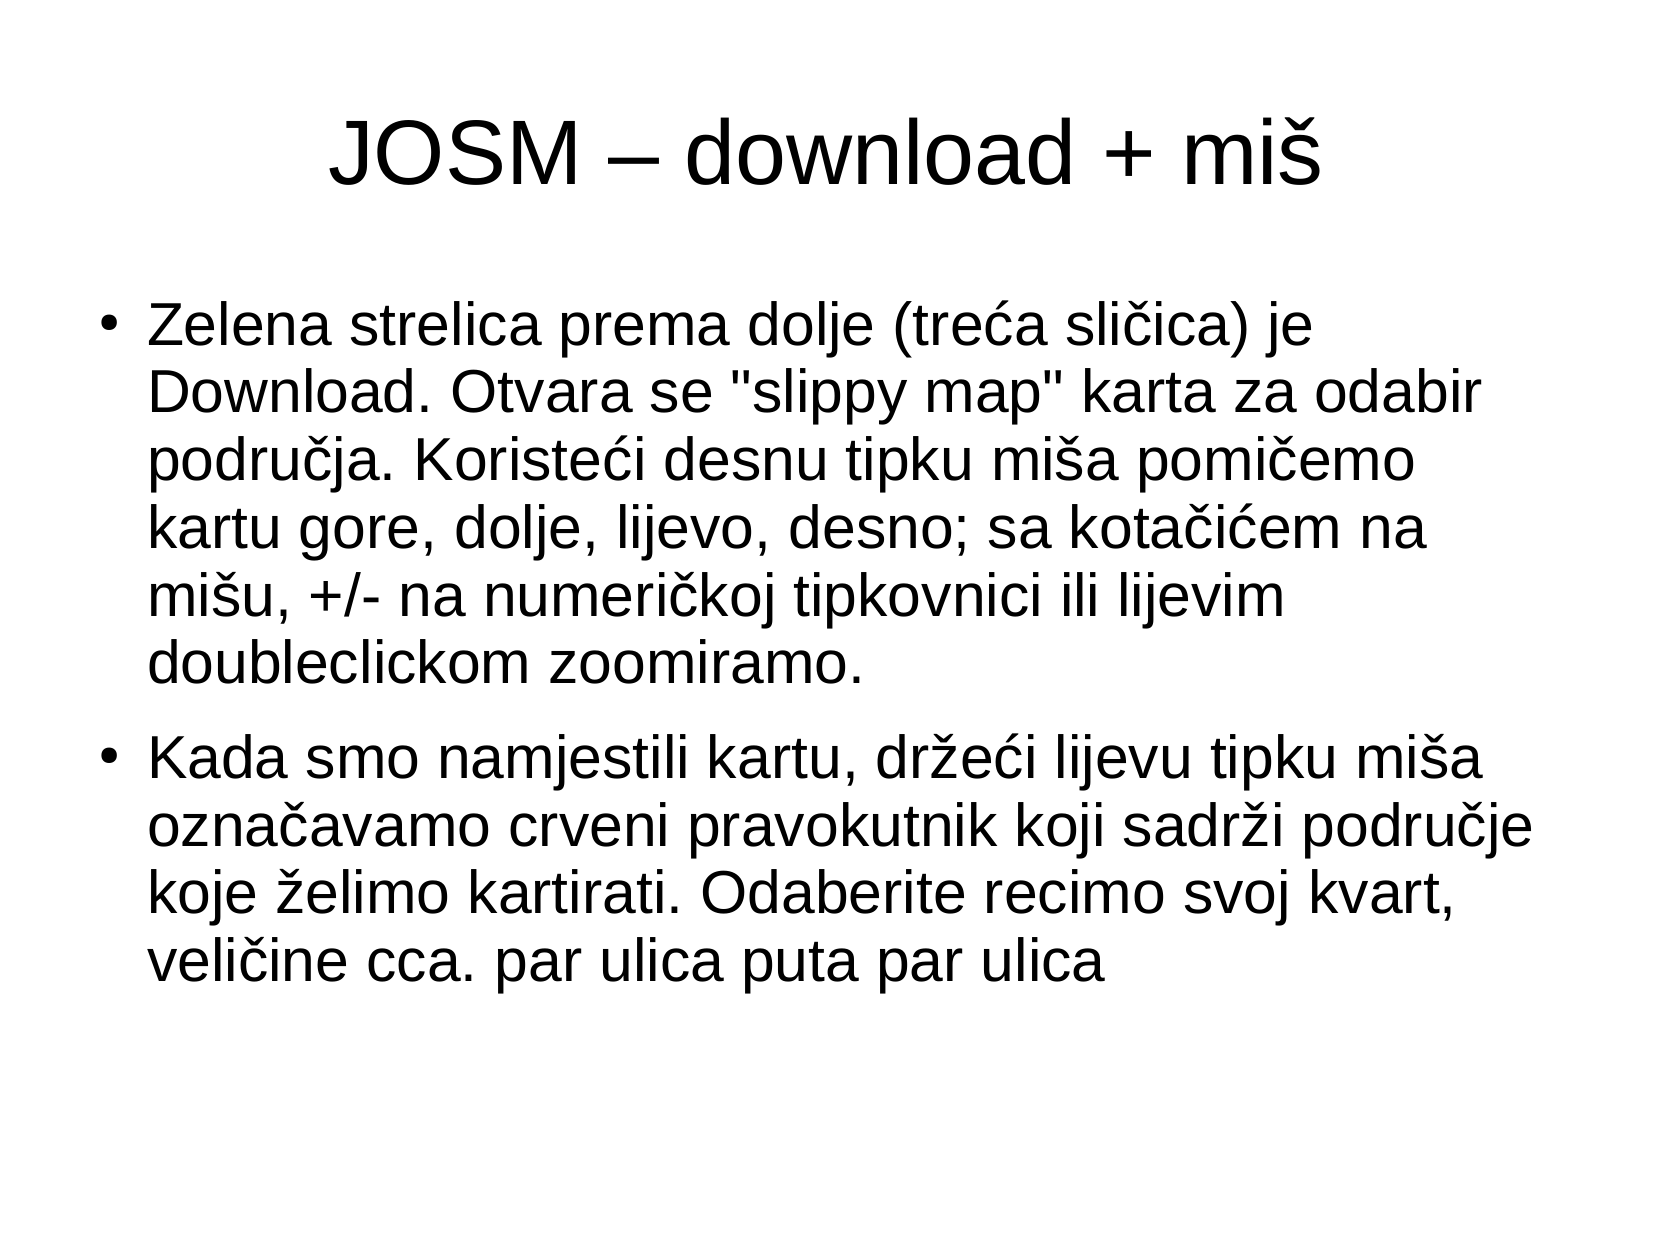

# JOSM – download + miš
Zelena strelica prema dolje (treća sličica) je Download. Otvara se "slippy map" karta za odabir područja. Koristeći desnu tipku miša pomičemo kartu gore, dolje, lijevo, desno; sa kotačićem na mišu, +/- na numeričkoj tipkovnici ili lijevim doubleclickom zoomiramo.
Kada smo namjestili kartu, držeći lijevu tipku miša označavamo crveni pravokutnik koji sadrži područje koje želimo kartirati. Odaberite recimo svoj kvart, veličine cca. par ulica puta par ulica